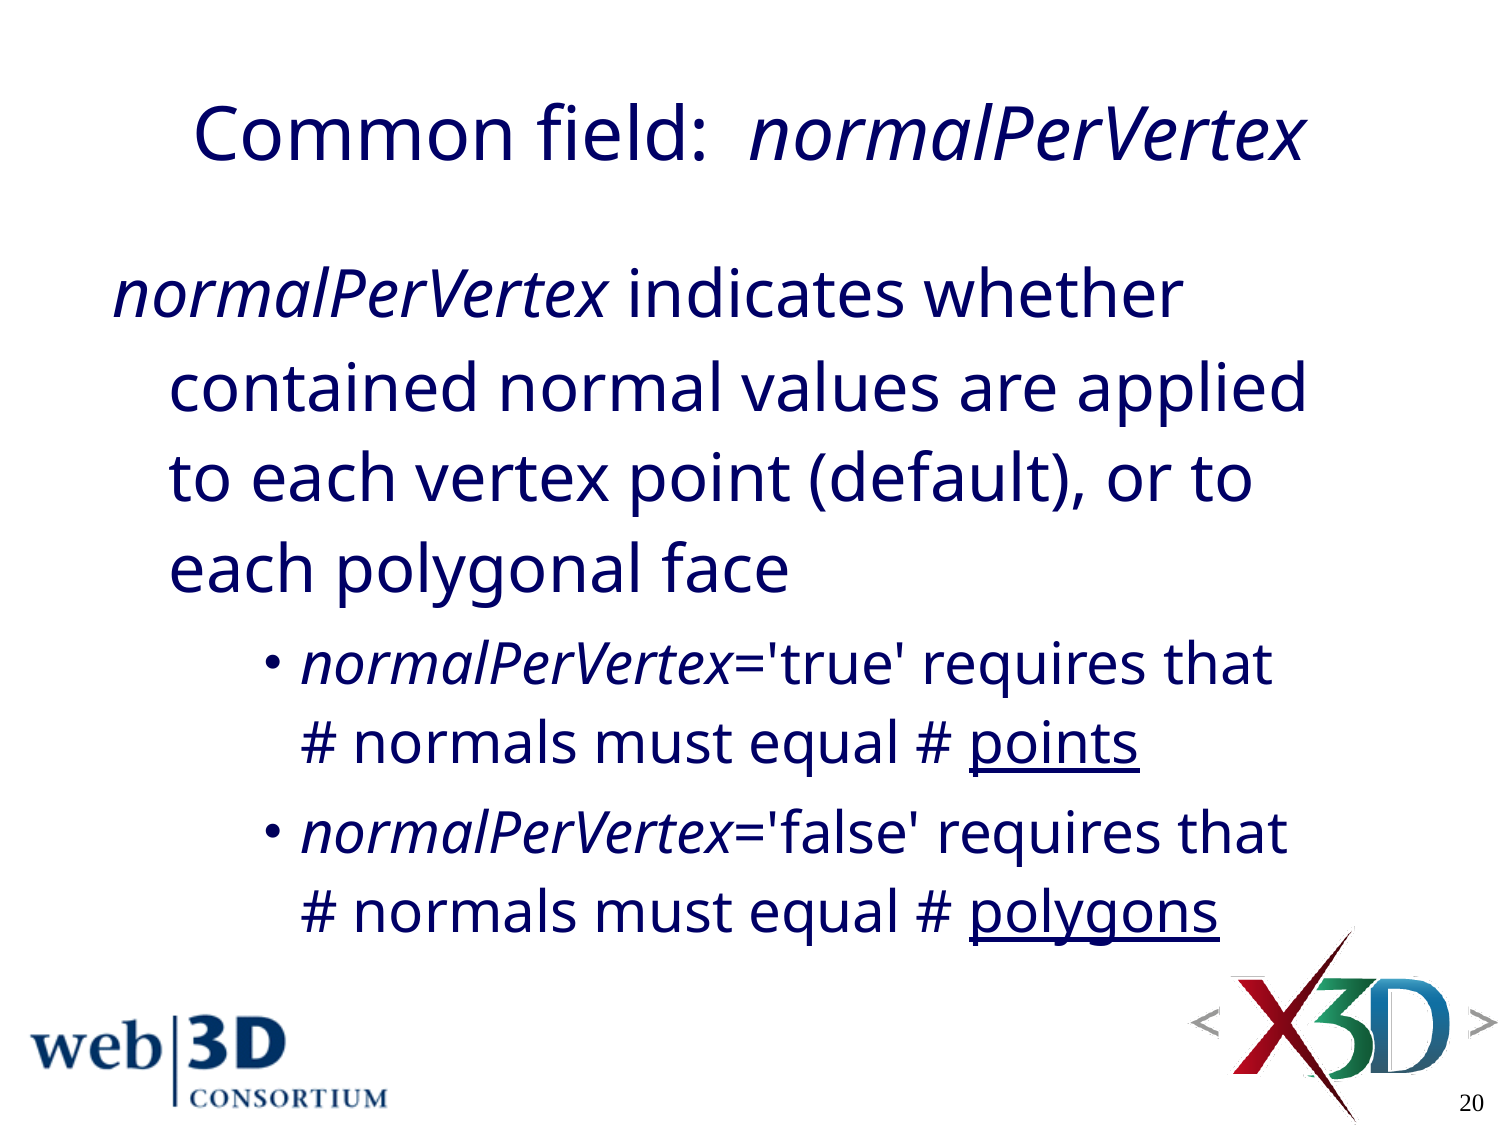

# Common field: normalPerVertex
normalPerVertex indicates whether contained normal values are applied to each vertex point (default), or to each polygonal face
normalPerVertex='true' requires that # normals must equal # points
normalPerVertex='false' requires that # normals must equal # polygons